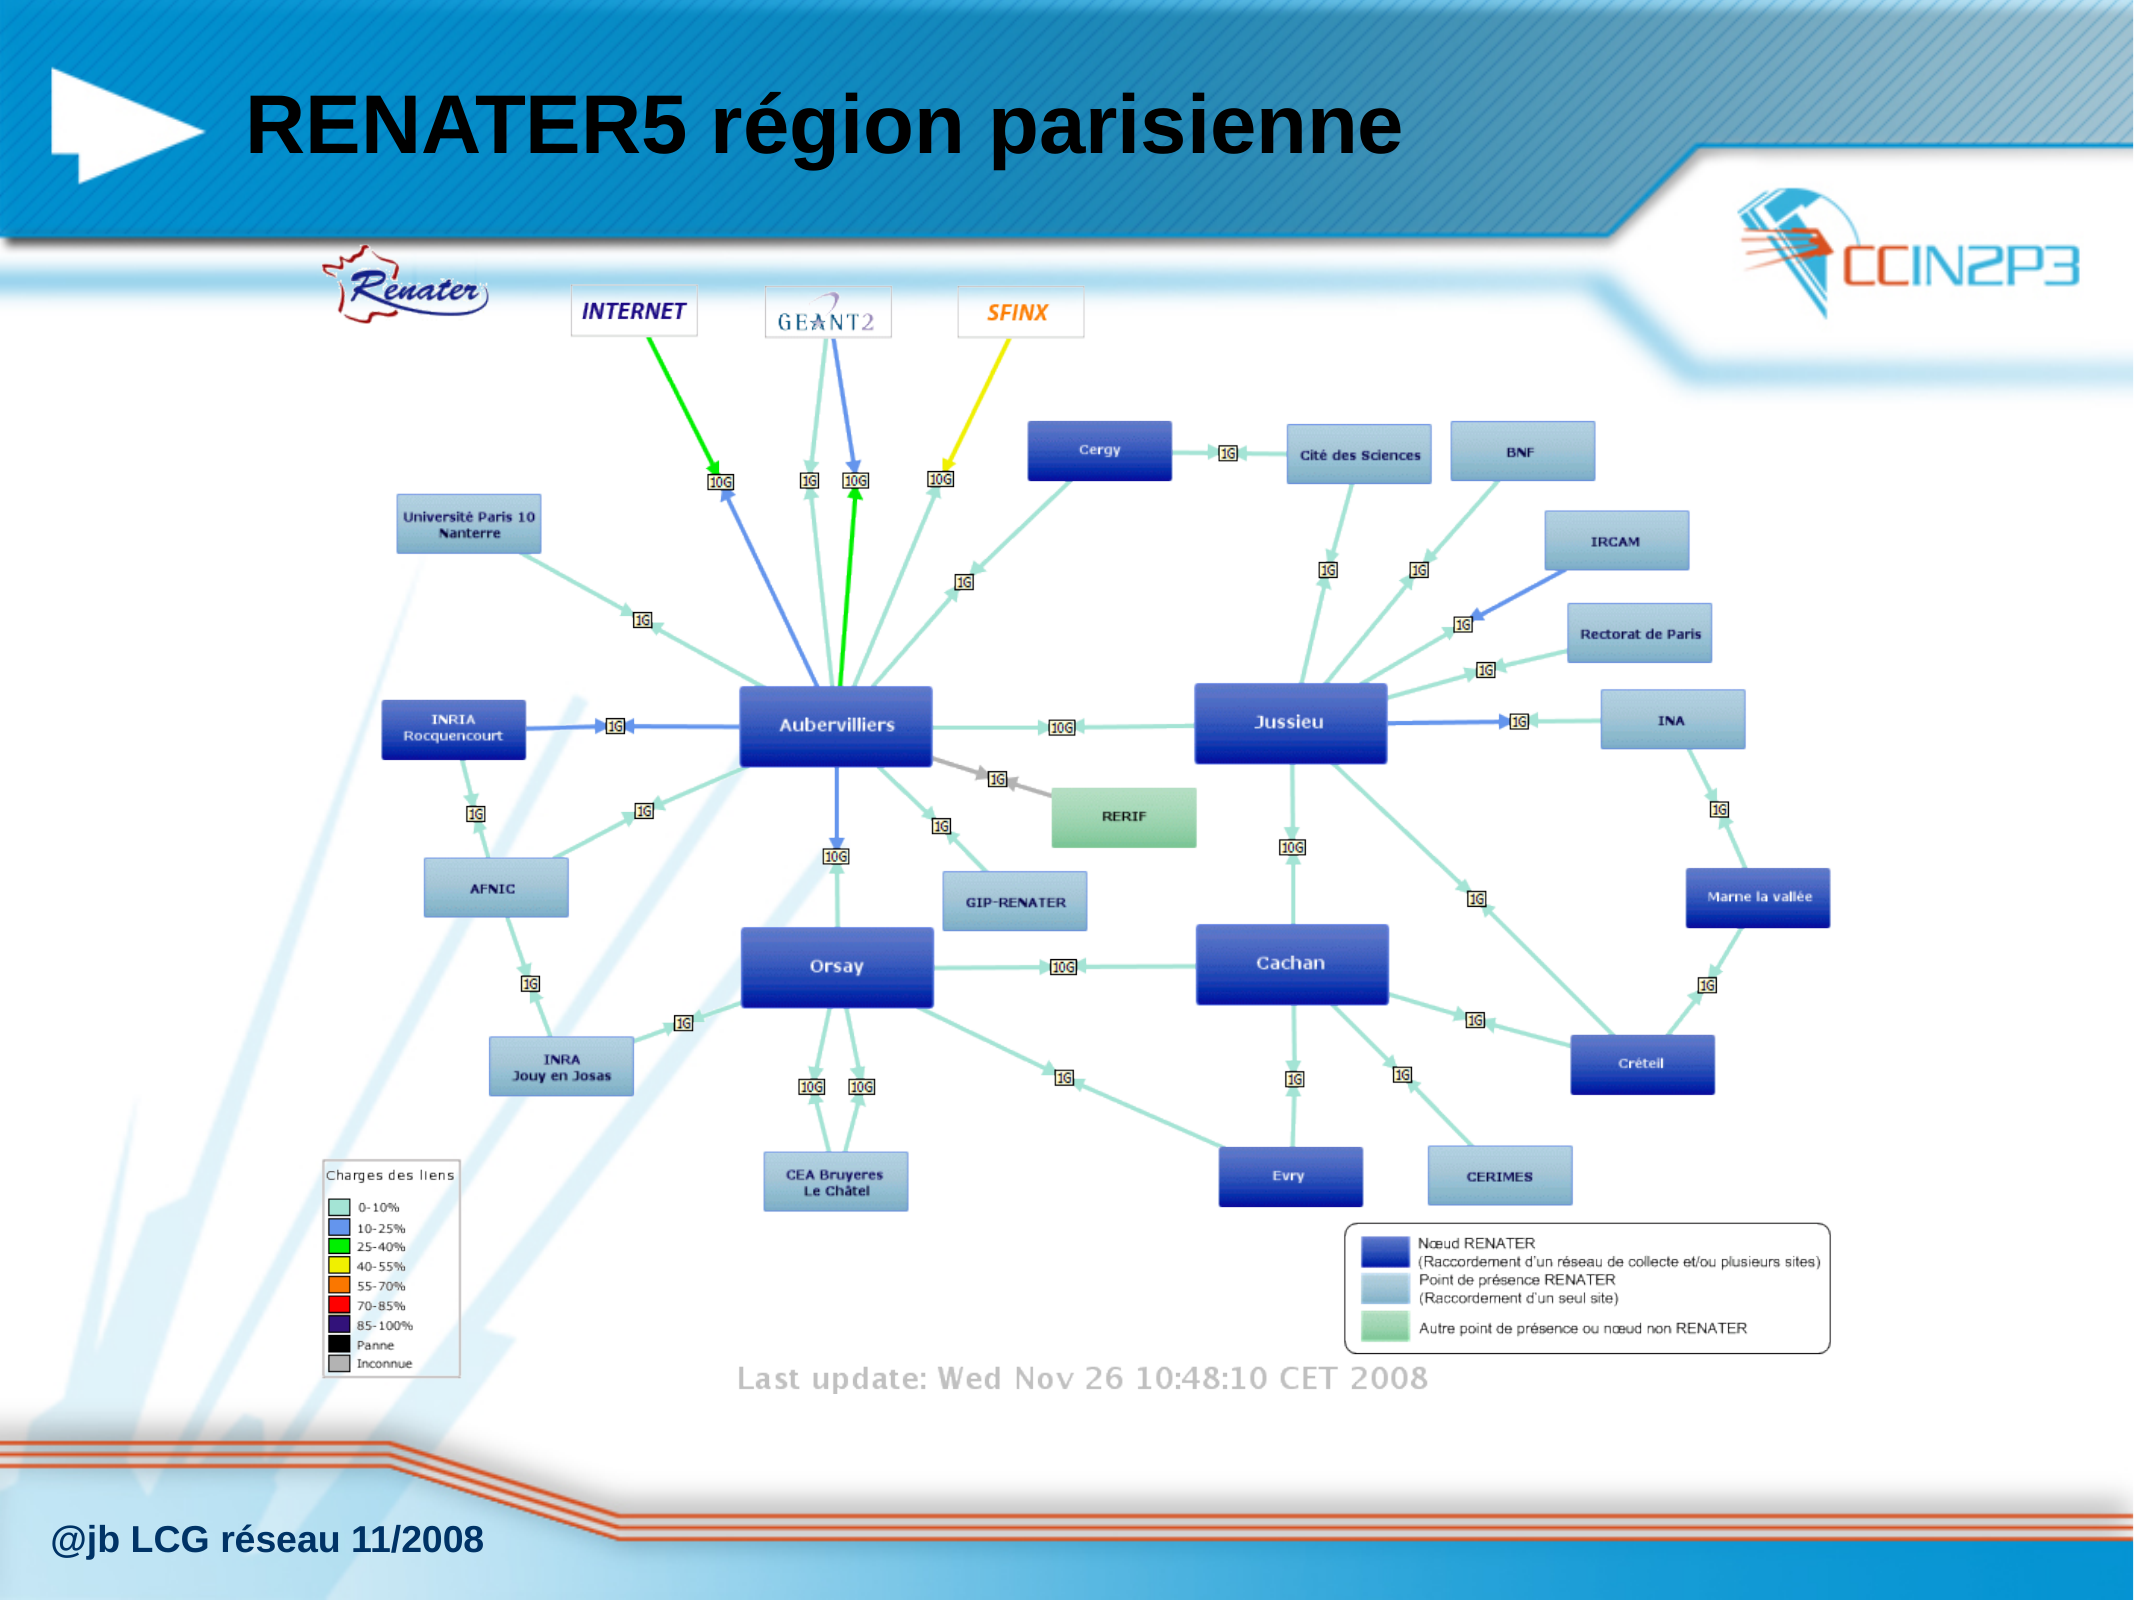

# RENATER5 région parisienne
6
Votre Nom